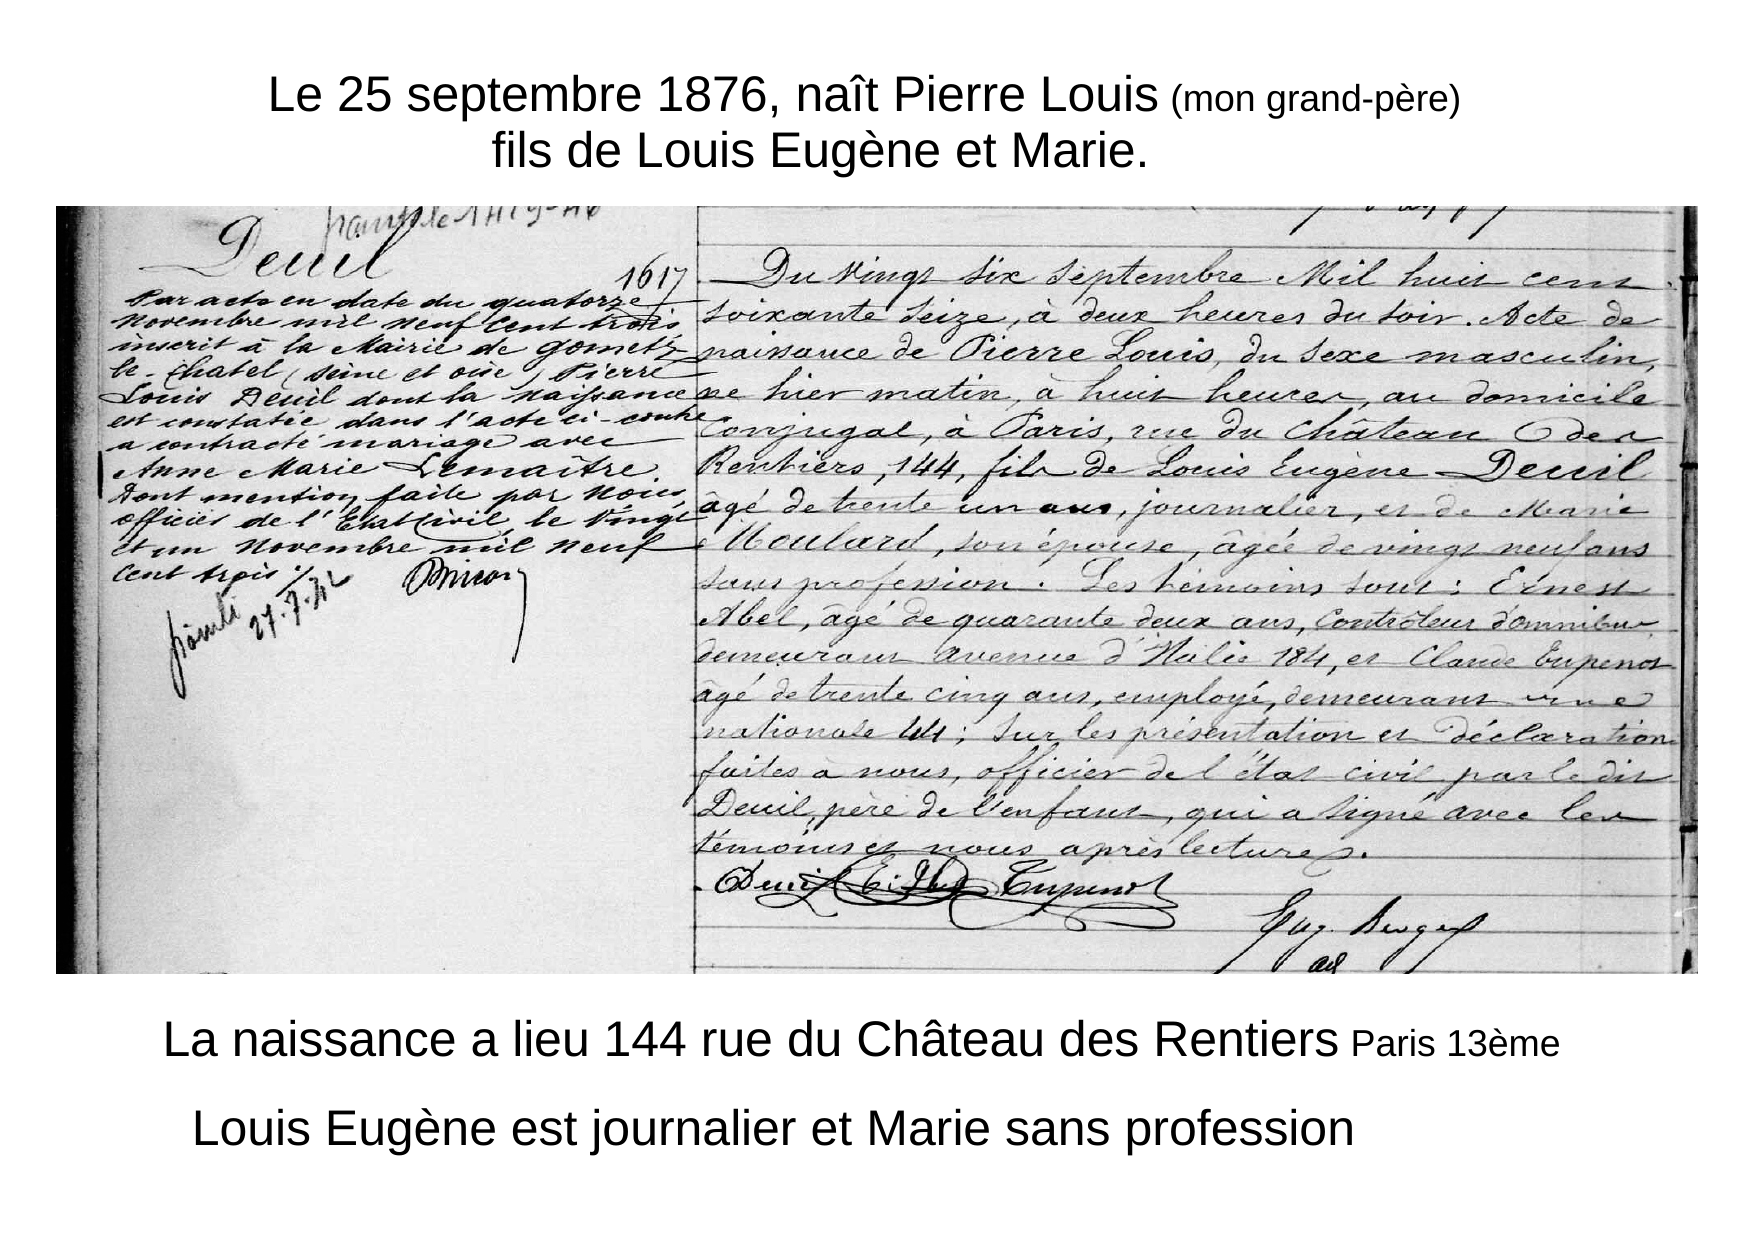

Le 25 septembre 1876, naît Pierre Louis (mon grand-père)
 fils de Louis Eugène et Marie.
La naissance a lieu 144 rue du Château des Rentiers Paris 13ème
Louis Eugène est journalier et Marie sans profession